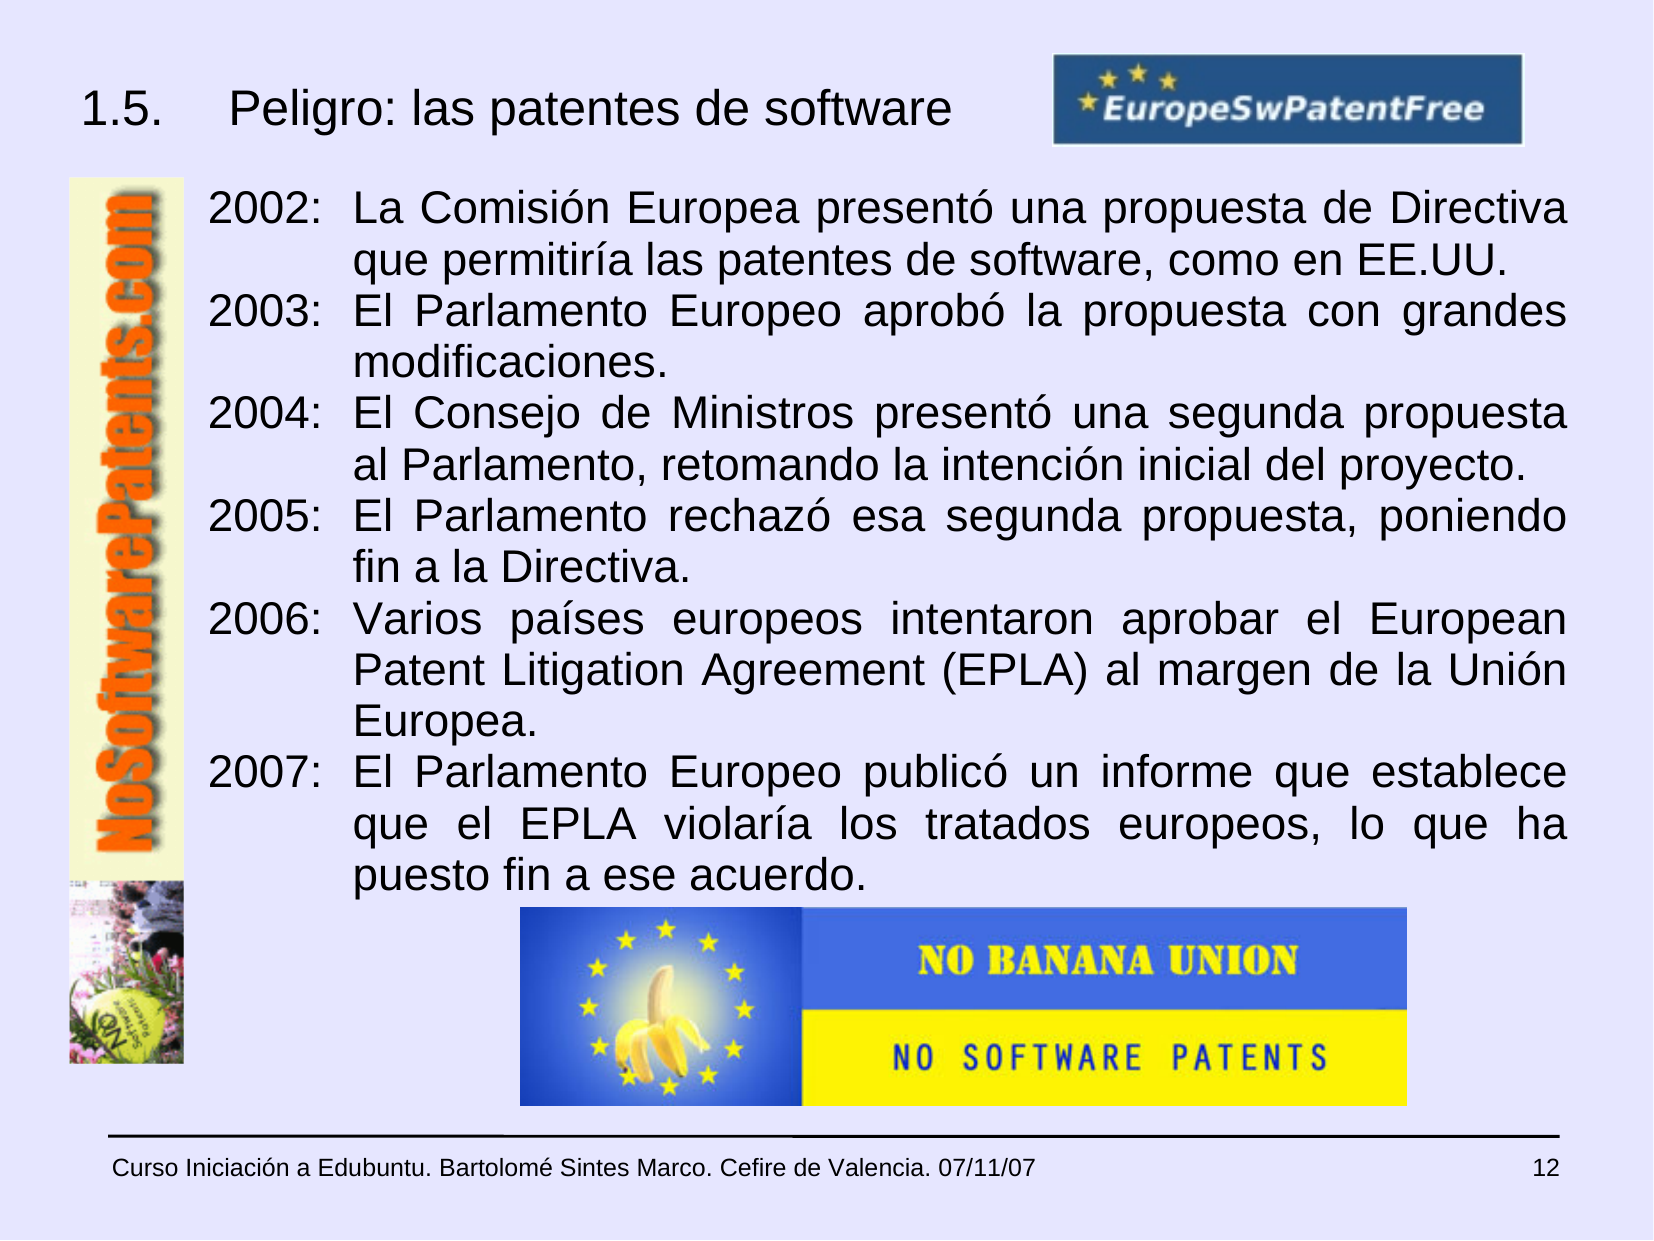

1.5.	Peligro: las patentes de software
2002:	La Comisión Europea presentó una propuesta de Directiva que permitiría las patentes de software, como en EE.UU.
2003:	El Parlamento Europeo aprobó la propuesta con grandes modificaciones.
2004:	El Consejo de Ministros presentó una segunda propuesta al Parlamento, retomando la intención inicial del proyecto.
2005:	El Parlamento rechazó esa segunda propuesta, poniendo fin a la Directiva.
2006:	Varios países europeos intentaron aprobar el European Patent Litigation Agreement (EPLA) al margen de la Unión Europea.
2007:	El Parlamento Europeo publicó un informe que establece que el EPLA violaría los tratados europeos, lo que ha puesto fin a ese acuerdo.